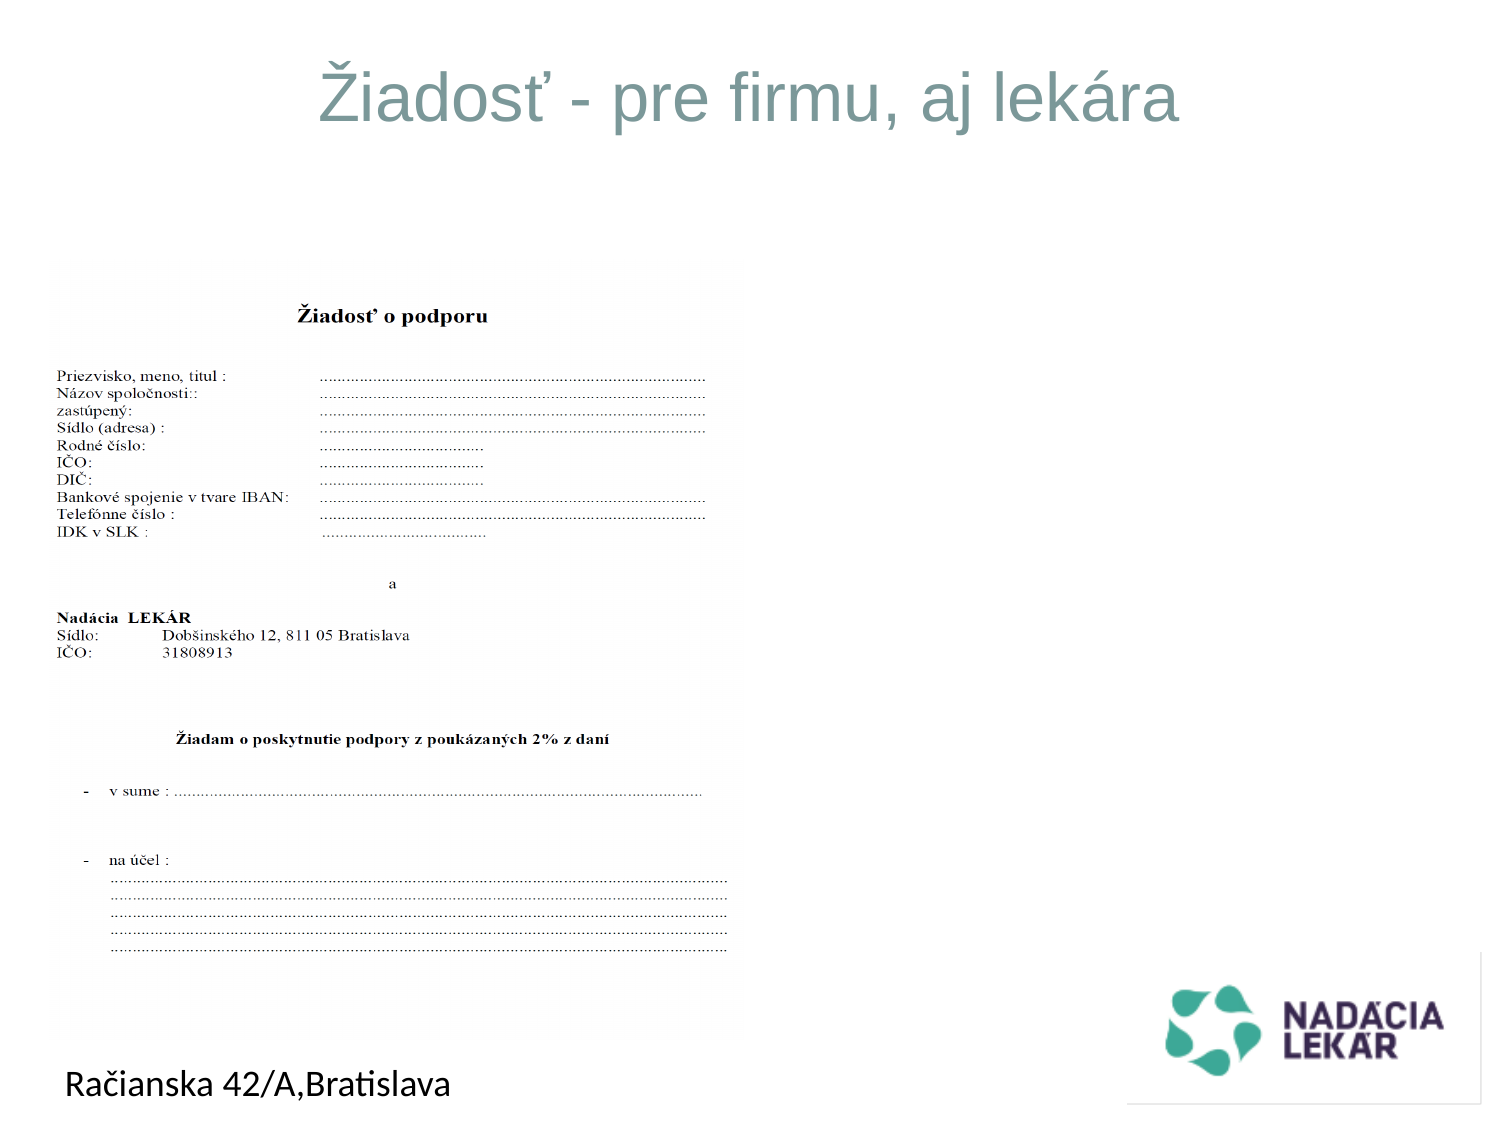

# Žiadosť - pre firmu, aj lekára
Račianska 42/A,Bratislava